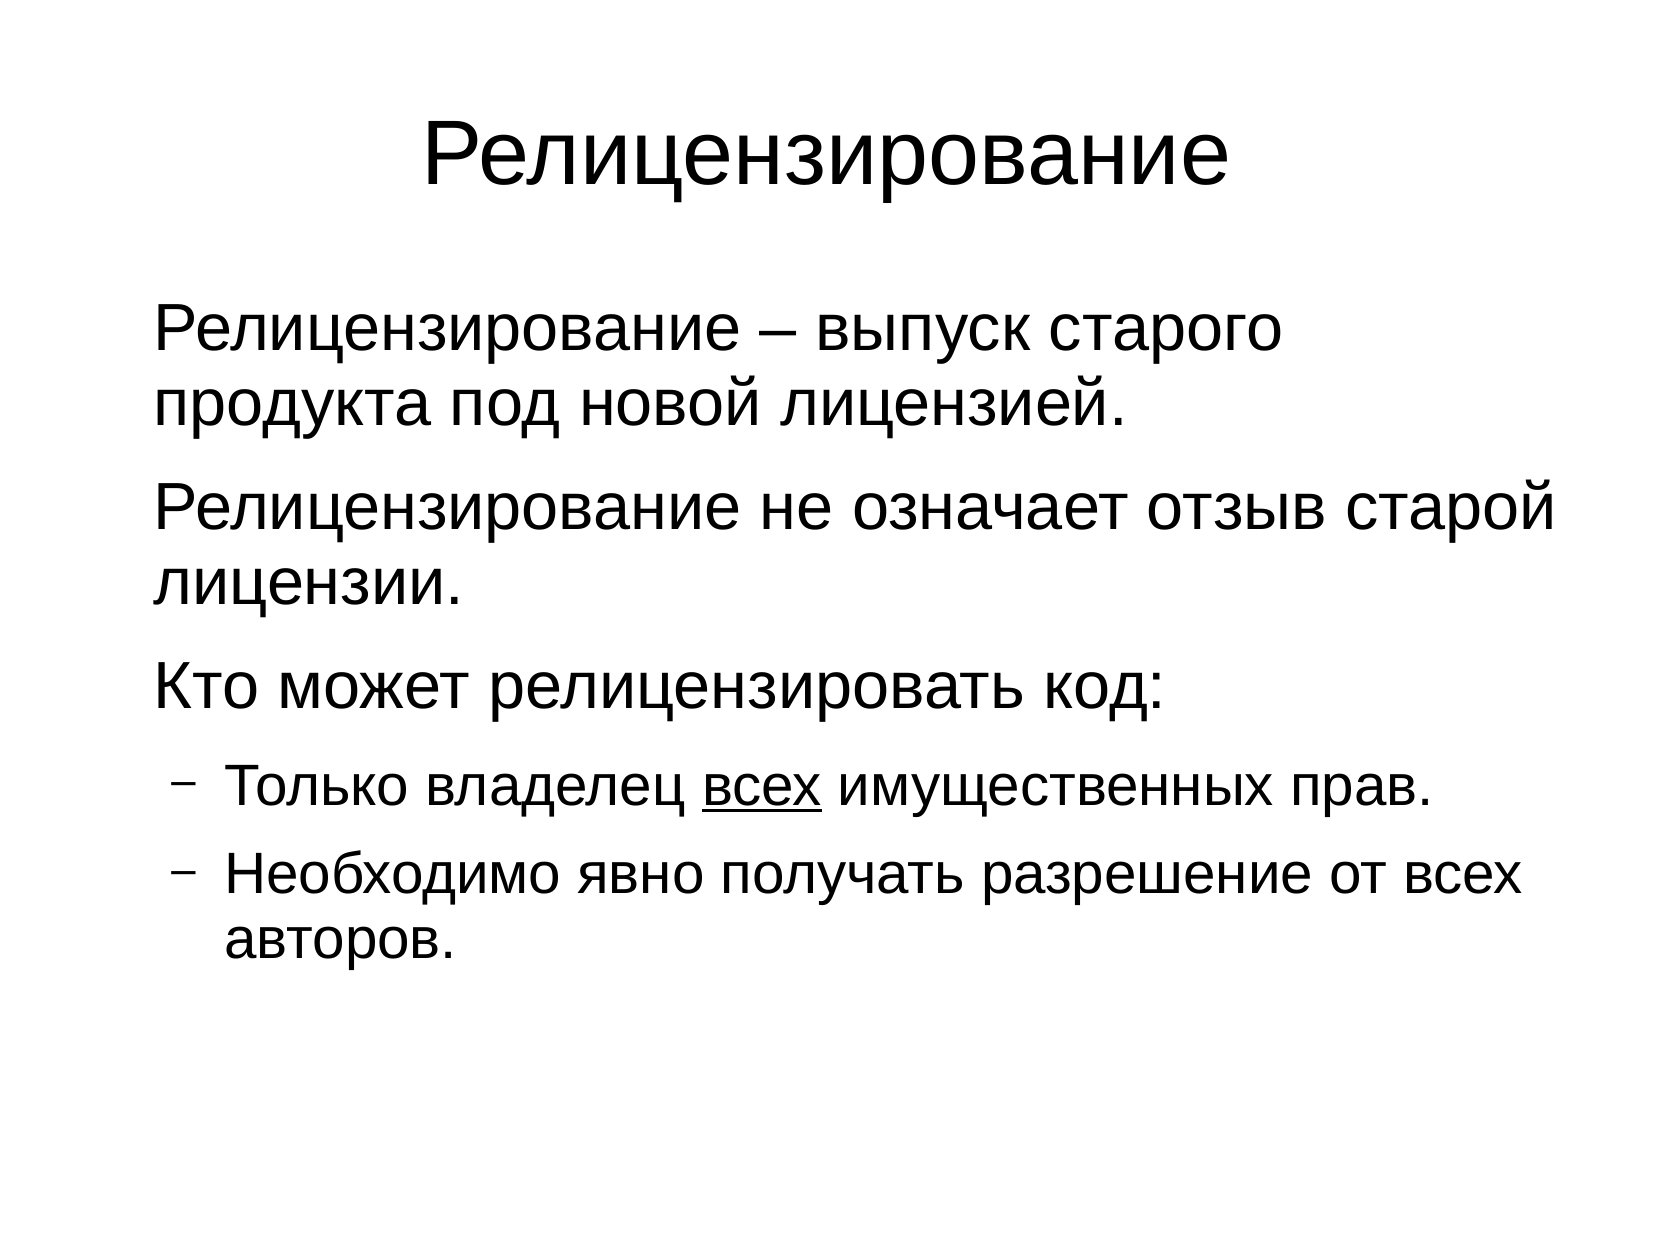

# Релицензирование
Релицензирование – выпуск старого продукта под новой лицензией.
Релицензирование не означает отзыв старой лицензии.
Кто может релицензировать код:
Только владелец всех имущественных прав.
Необходимо явно получать разрешение от всех авторов.